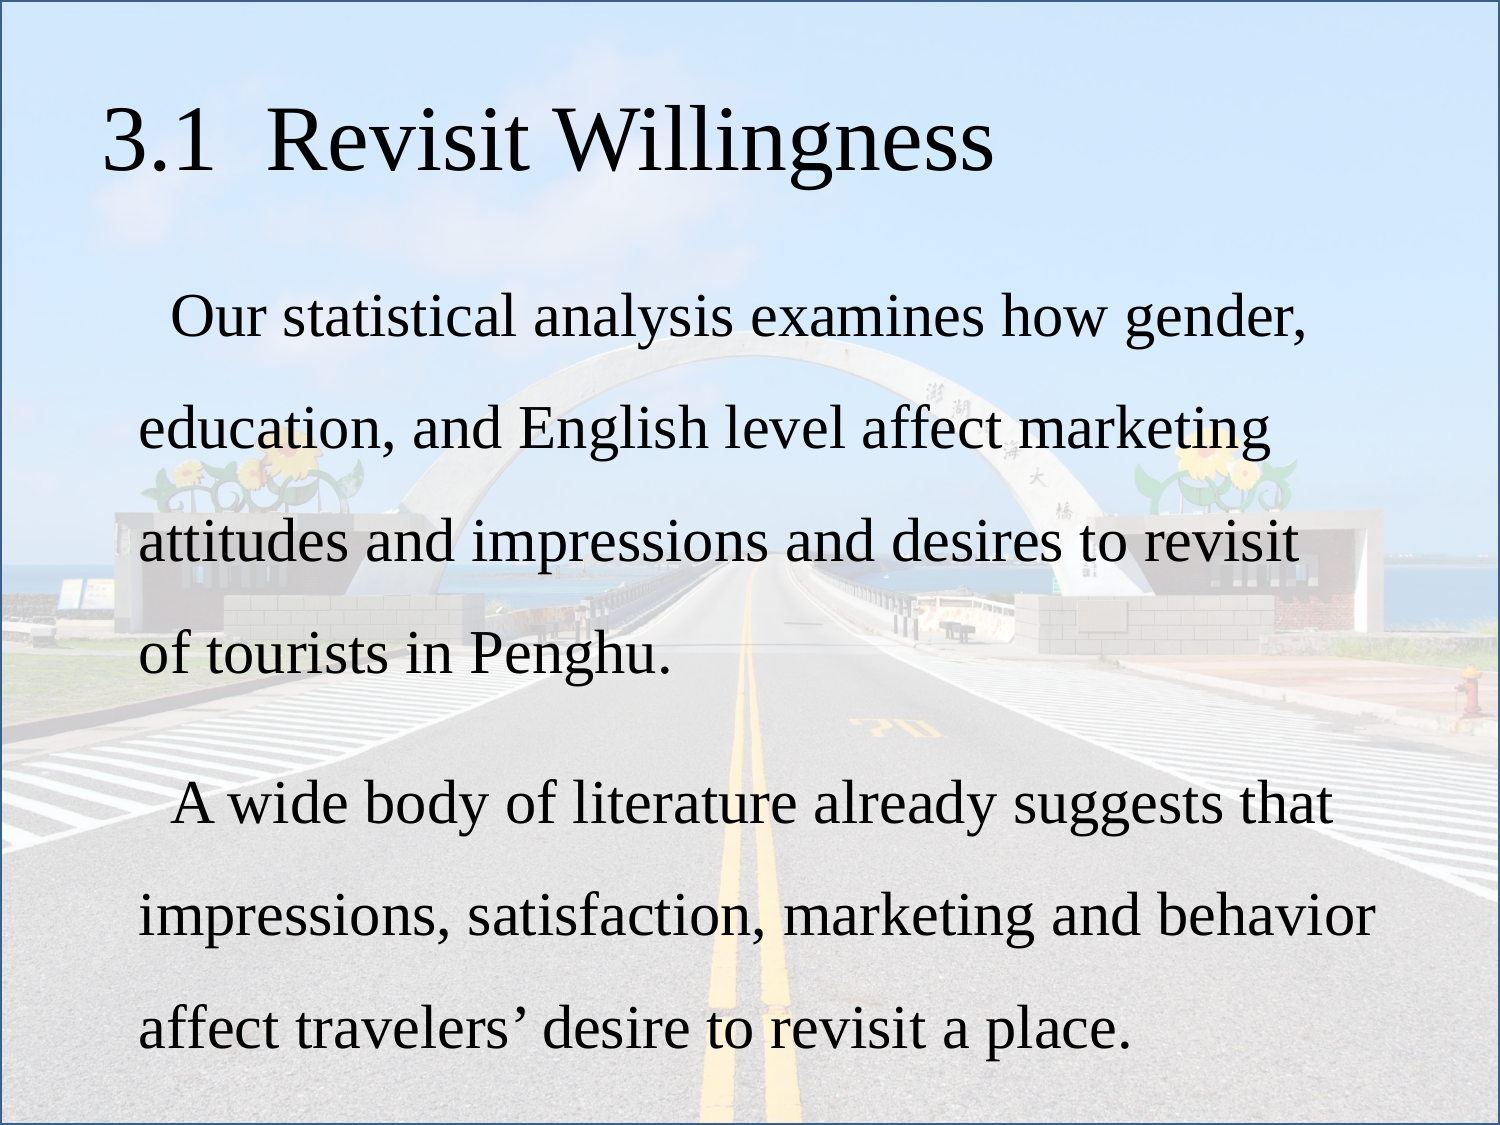

# 3.1 Revisit Willingness
 Our statistical analysis examines how gender, education, and English level affect marketing attitudes and impressions and desires to revisit of tourists in Penghu.
 A wide body of literature already suggests that impressions, satisfaction, marketing and behavior affect travelers’ desire to revisit a place.